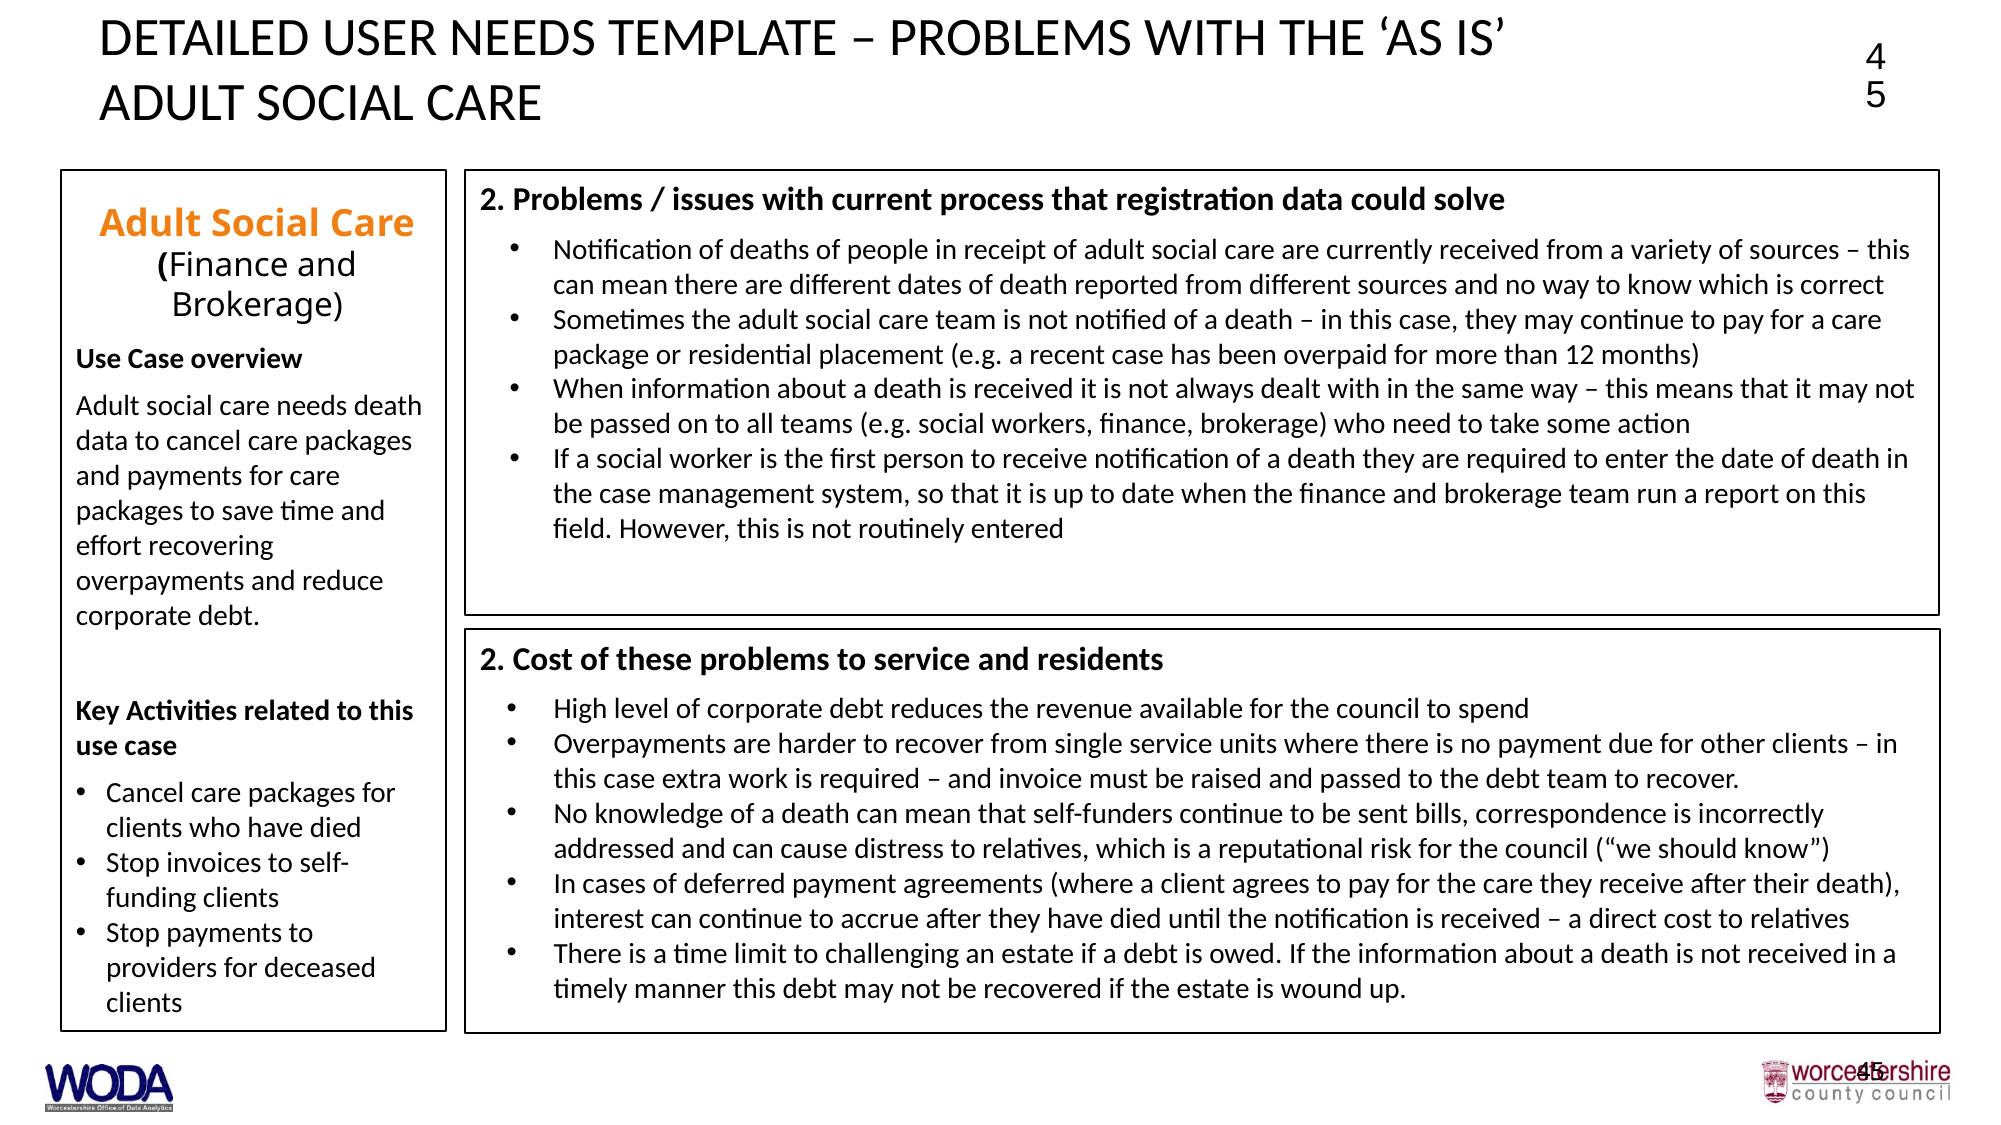

# DETAILED USER NEEDS TEMPLATE – PROBLEMS WITH THE ‘AS IS’ ADULT SOCIAL CARE
Adult Social Care (Finance and Brokerage)
Use Case overview
Adult social care needs death data to cancel care packages and payments for care packages to save time and effort recovering overpayments and reduce corporate debt.
Key Activities related to this use case
Cancel care packages for clients who have died
Stop invoices to self-funding clients
Stop payments to providers for deceased clients
2. Problems / issues with current process that registration data could solve
Notification of deaths of people in receipt of adult social care are currently received from a variety of sources – this can mean there are different dates of death reported from different sources and no way to know which is correct
Sometimes the adult social care team is not notified of a death – in this case, they may continue to pay for a care package or residential placement (e.g. a recent case has been overpaid for more than 12 months)
When information about a death is received it is not always dealt with in the same way – this means that it may not be passed on to all teams (e.g. social workers, finance, brokerage) who need to take some action
If a social worker is the first person to receive notification of a death they are required to enter the date of death in the case management system, so that it is up to date when the finance and brokerage team run a report on this field. However, this is not routinely entered
2. Cost of these problems to service and residents
High level of corporate debt reduces the revenue available for the council to spend
Overpayments are harder to recover from single service units where there is no payment due for other clients – in this case extra work is required – and invoice must be raised and passed to the debt team to recover.
No knowledge of a death can mean that self-funders continue to be sent bills, correspondence is incorrectly addressed and can cause distress to relatives, which is a reputational risk for the council (“we should know”)
In cases of deferred payment agreements (where a client agrees to pay for the care they receive after their death), interest can continue to accrue after they have died until the notification is received – a direct cost to relatives
There is a time limit to challenging an estate if a debt is owed. If the information about a death is not received in a timely manner this debt may not be recovered if the estate is wound up.